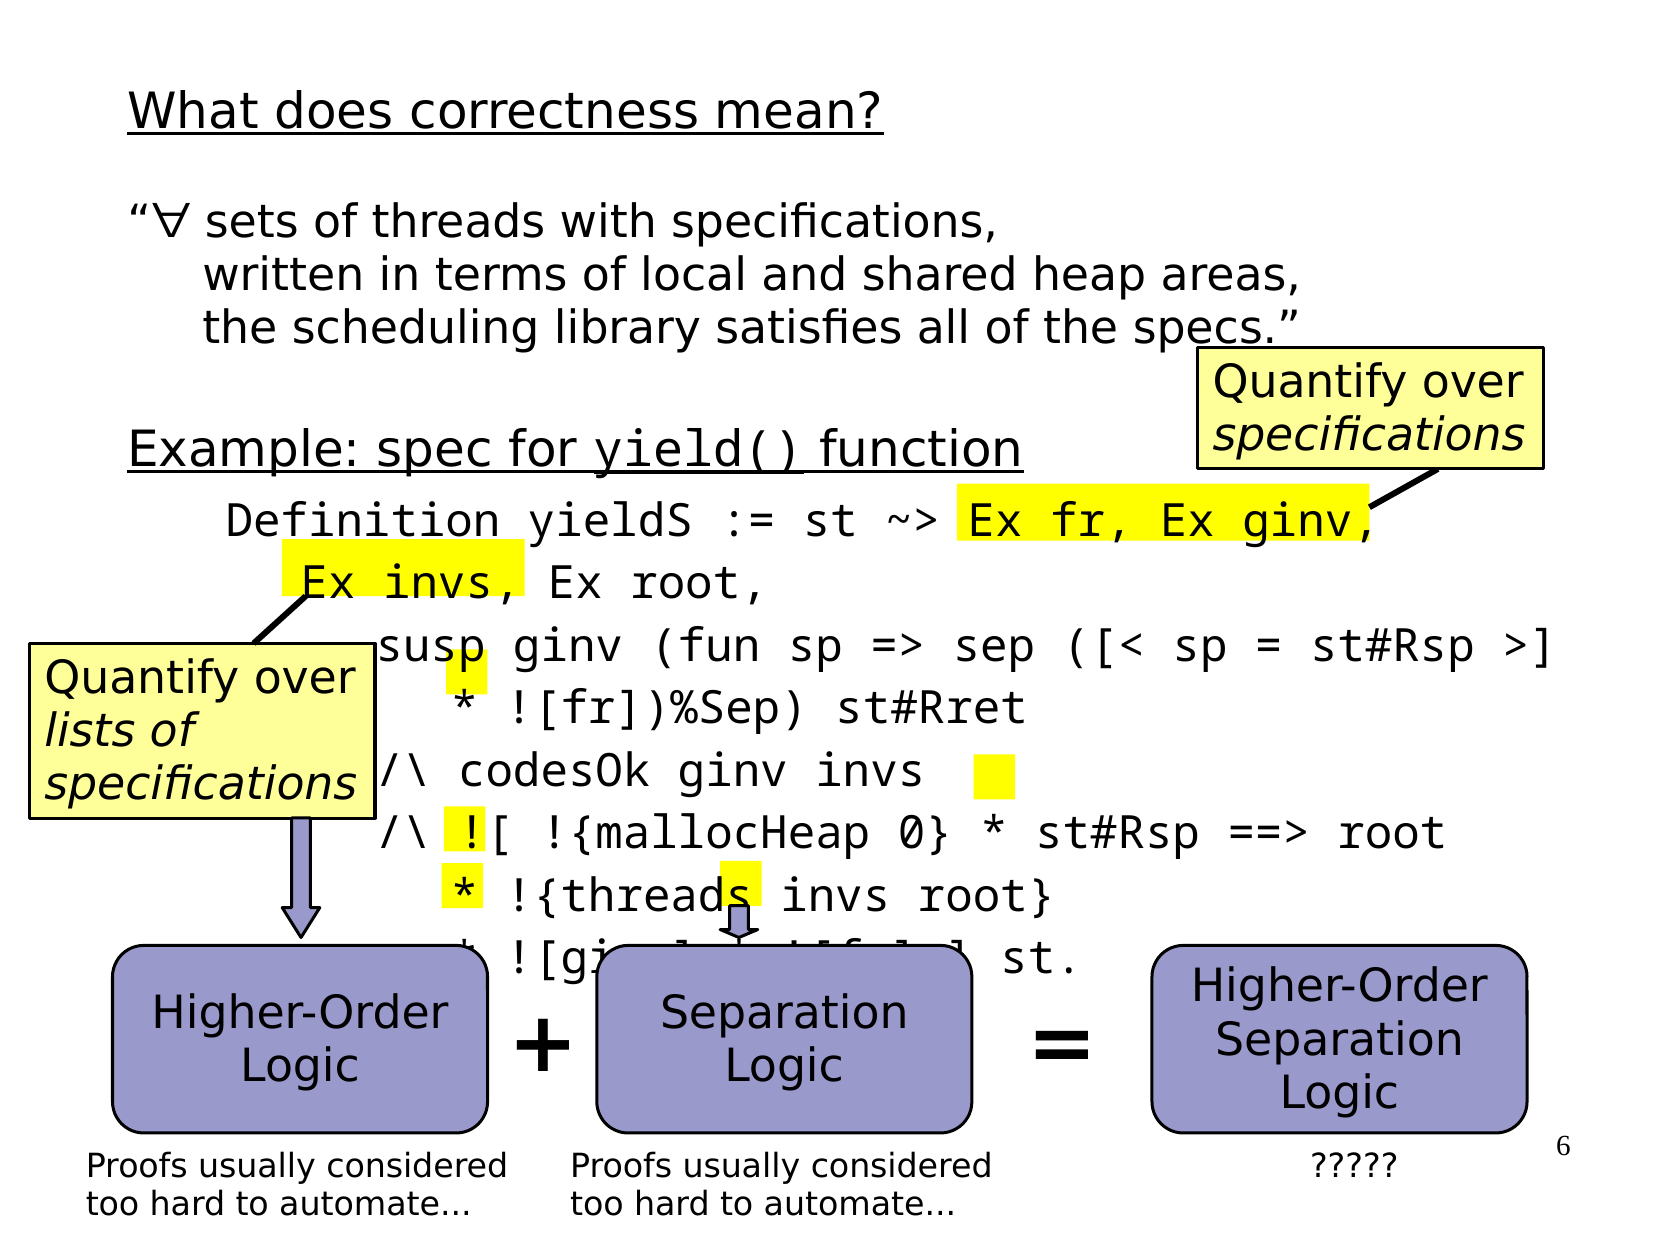

What does correctness mean?
“∀ sets of threads with specifications,
	written in terms of local and shared heap areas,
	the scheduling library satisfies all of the specs.”
Quantify over specifications
Quantify over lists of specifications
Example: spec for yield() function
Definition yieldS := st ~> Ex fr, Ex ginv,
	Ex invs, Ex root,
		susp ginv (fun sp => sep ([< sp = st#Rsp >]
			* ![fr])%Sep) st#Rret
		/\ codesOk ginv invs
		/\ ![ !{mallocHeap 0} * st#Rsp ==> root
			* !{threads invs root}
			* ![ginv] * ![fr] ] st.
Higher-Order Logic
Proofs usually considered too hard to automate...
Separation Logic
Proofs usually considered too hard to automate...
+
Higher-Order Separation Logic
?????
=
6